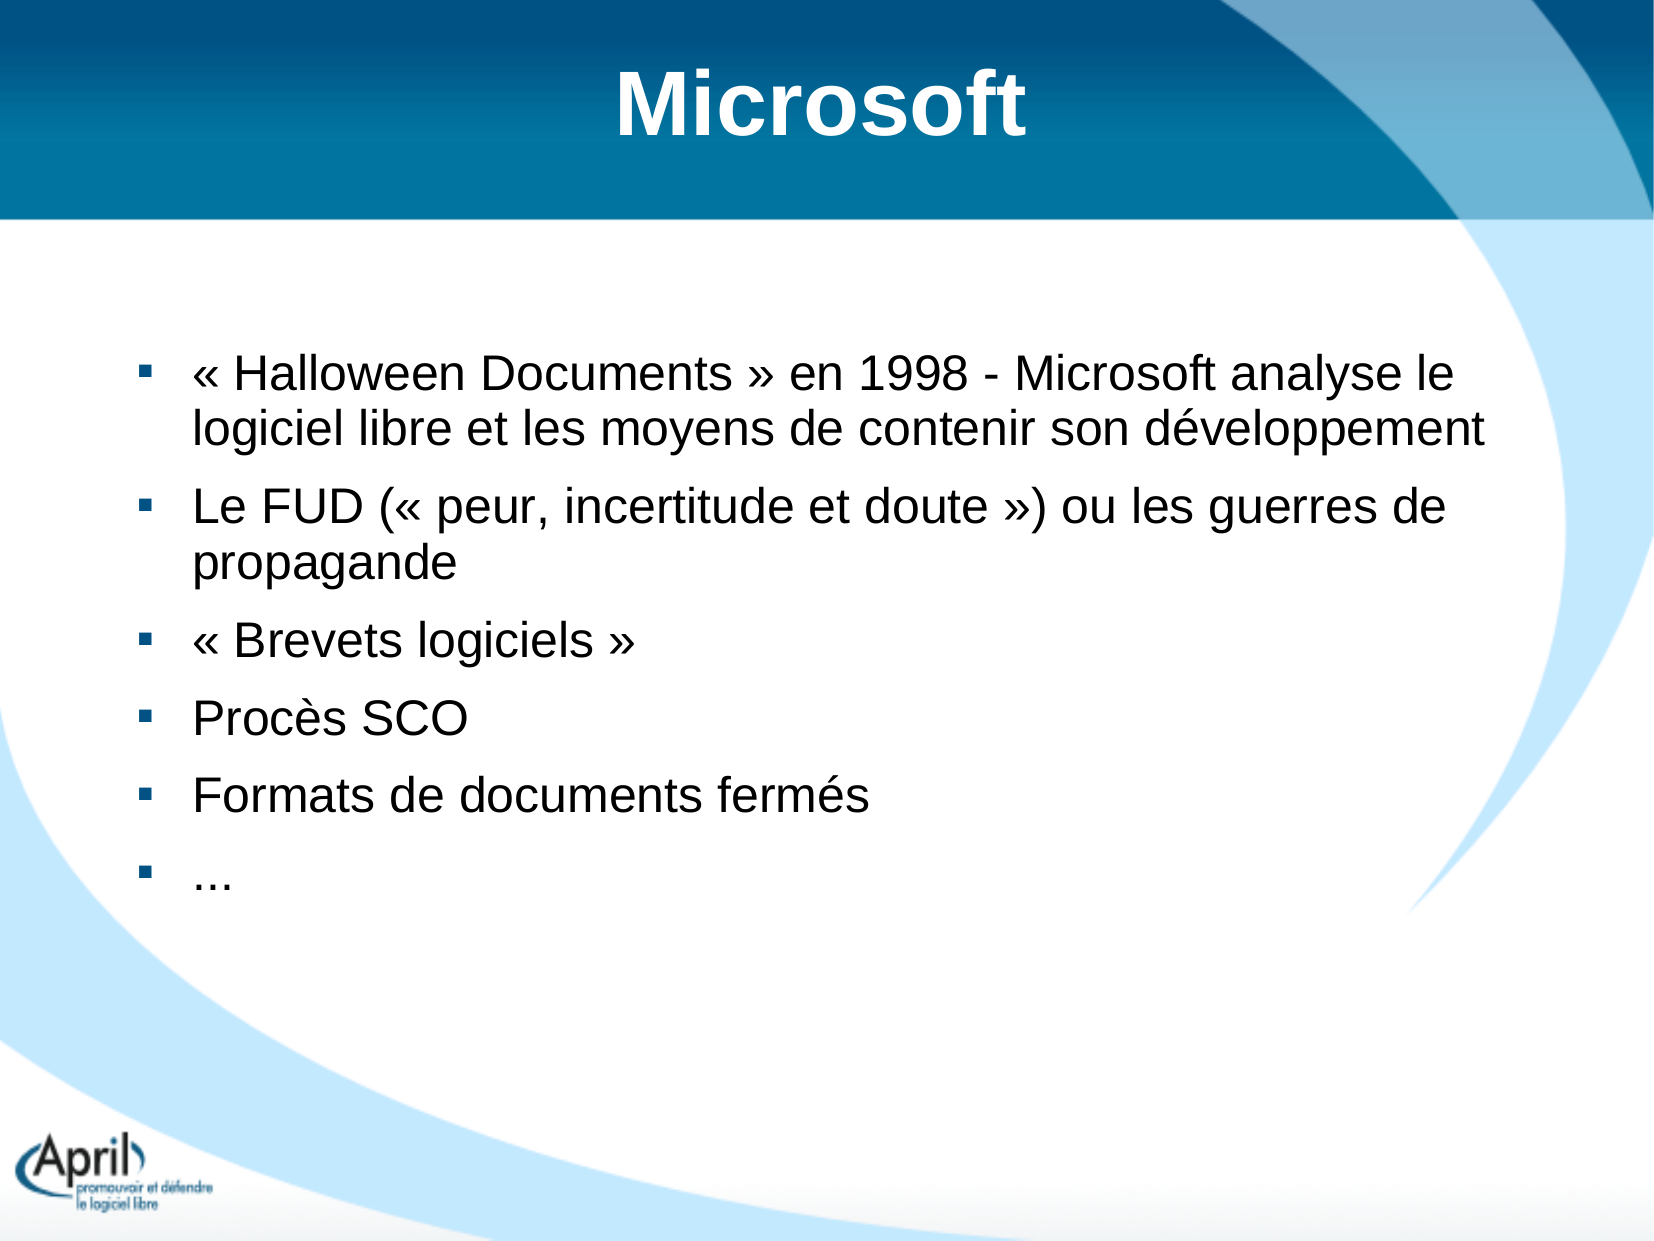

# Microsoft
« Halloween Documents » en 1998 - Microsoft analyse le logiciel libre et les moyens de contenir son développement
Le FUD (« peur, incertitude et doute ») ou les guerres de propagande
« Brevets logiciels »
Procès SCO
Formats de documents fermés
...